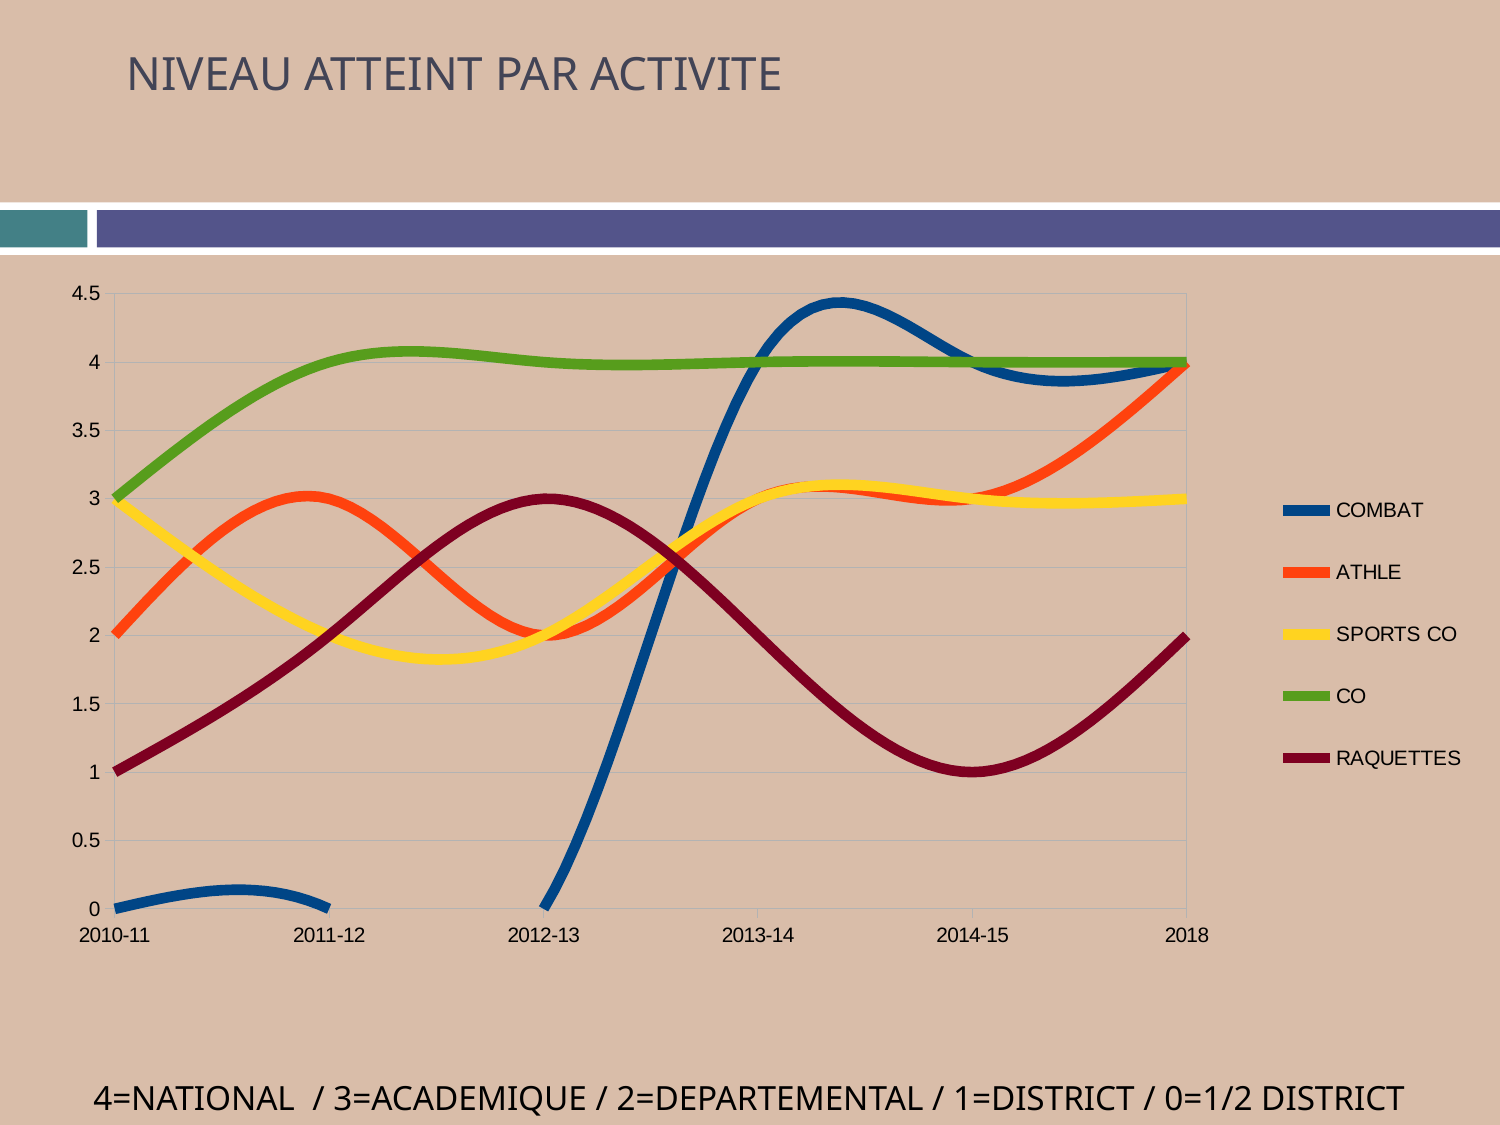

# NIVEAU ATTEINT PAR ACTIVITE
### Chart
| Category | COMBAT | ATHLE | SPORTS CO | CO | RAQUETTES |
|---|---|---|---|---|---|
| 2010-11 | 0.0 | 2.0 | 3.0 | 3.0 | 1.0 |
| 2011-12 | 0.0 | 3.0 | 2.0 | 4.0 | 2.0 |
| 2012-13 | 0.0 | 2.0 | 2.0 | 4.0 | 3.0 |
| 2013-14 | 4.0 | 3.0 | 3.0 | 4.0 | 2.0 |
| 2014-15 | 4.0 | 3.0 | 3.0 | 4.0 | 1.0 |
| 2018 | 4.0 | 4.0 | 3.0 | 4.0 | 2.0 |4=NATIONAL / 3=ACADEMIQUE / 2=DEPARTEMENTAL / 1=DISTRICT / 0=1/2 DISTRICT